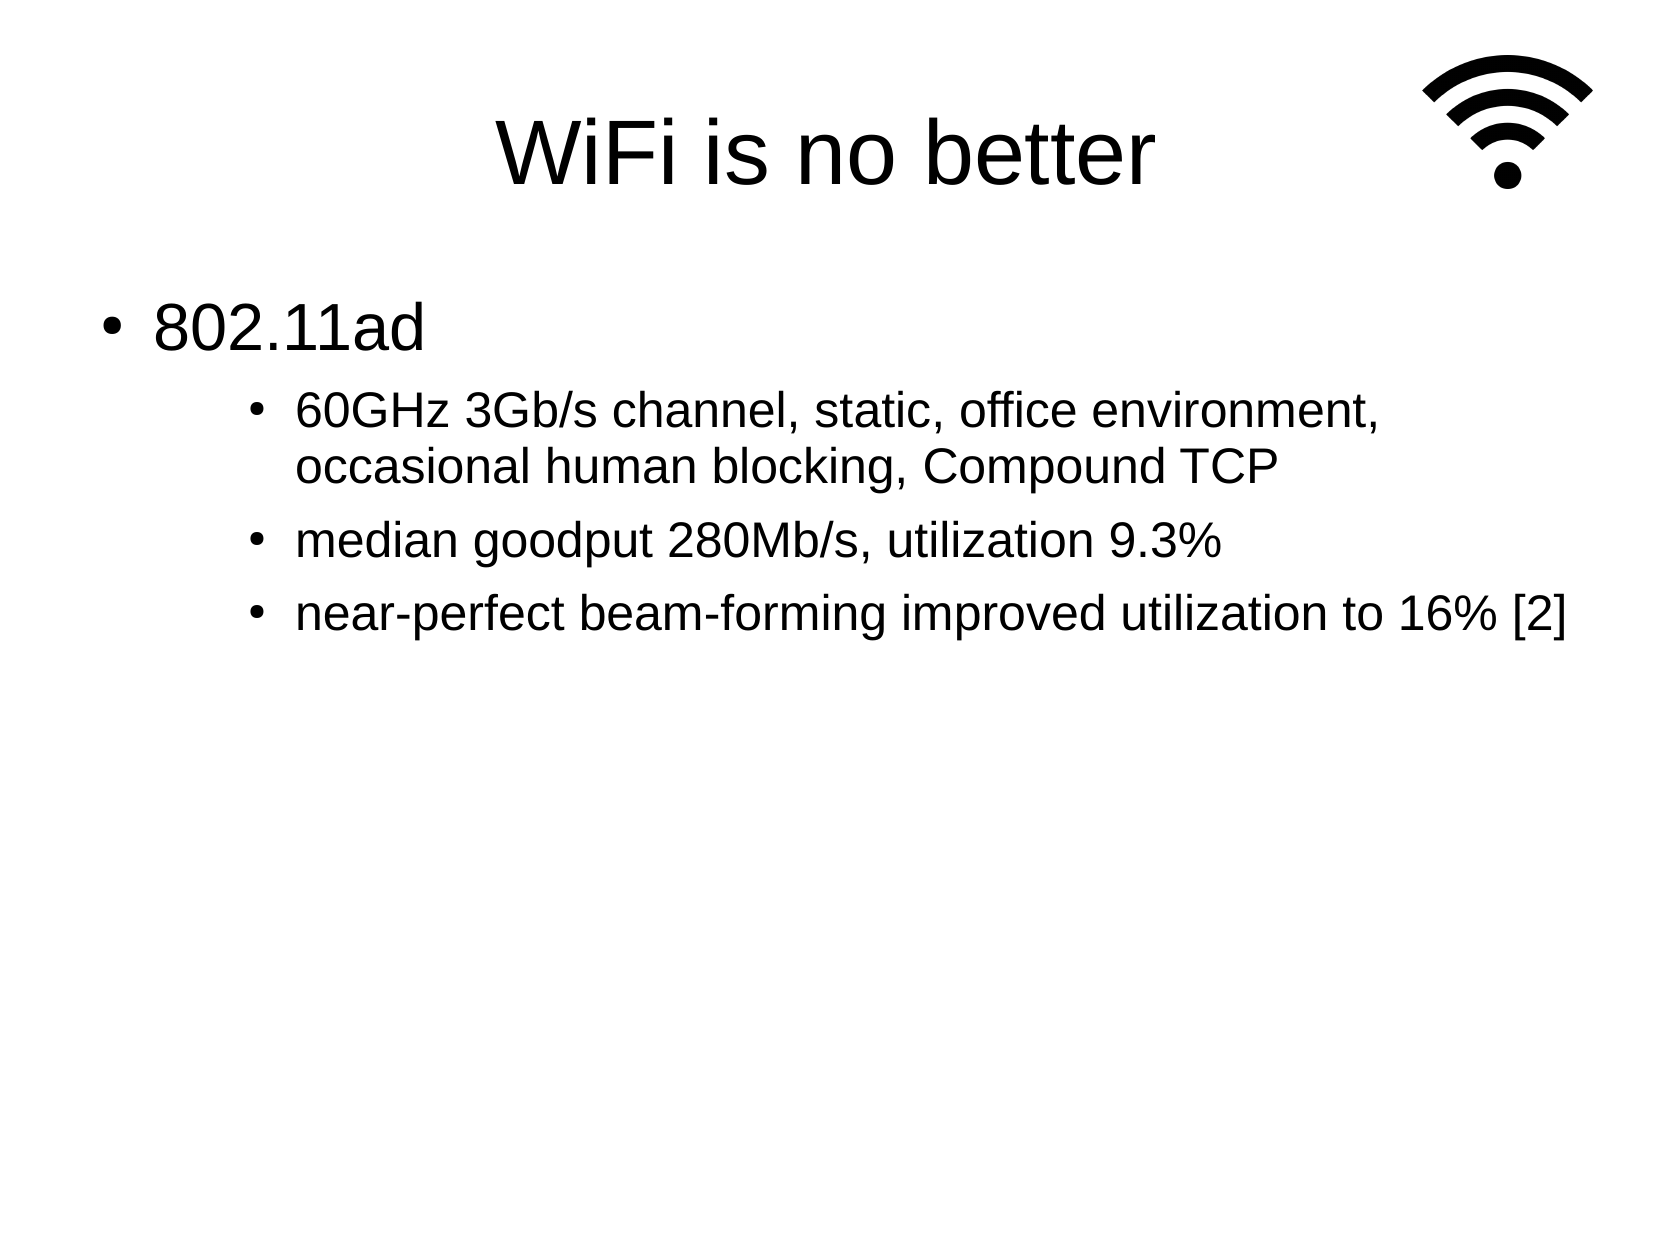

# WiFi is no better
802.11ad
60GHz 3Gb/s channel, static, office environment, occasional human blocking, Compound TCP
median goodput 280Mb/s, utilization 9.3%
near-perfect beam-forming improved utilization to 16% [2]